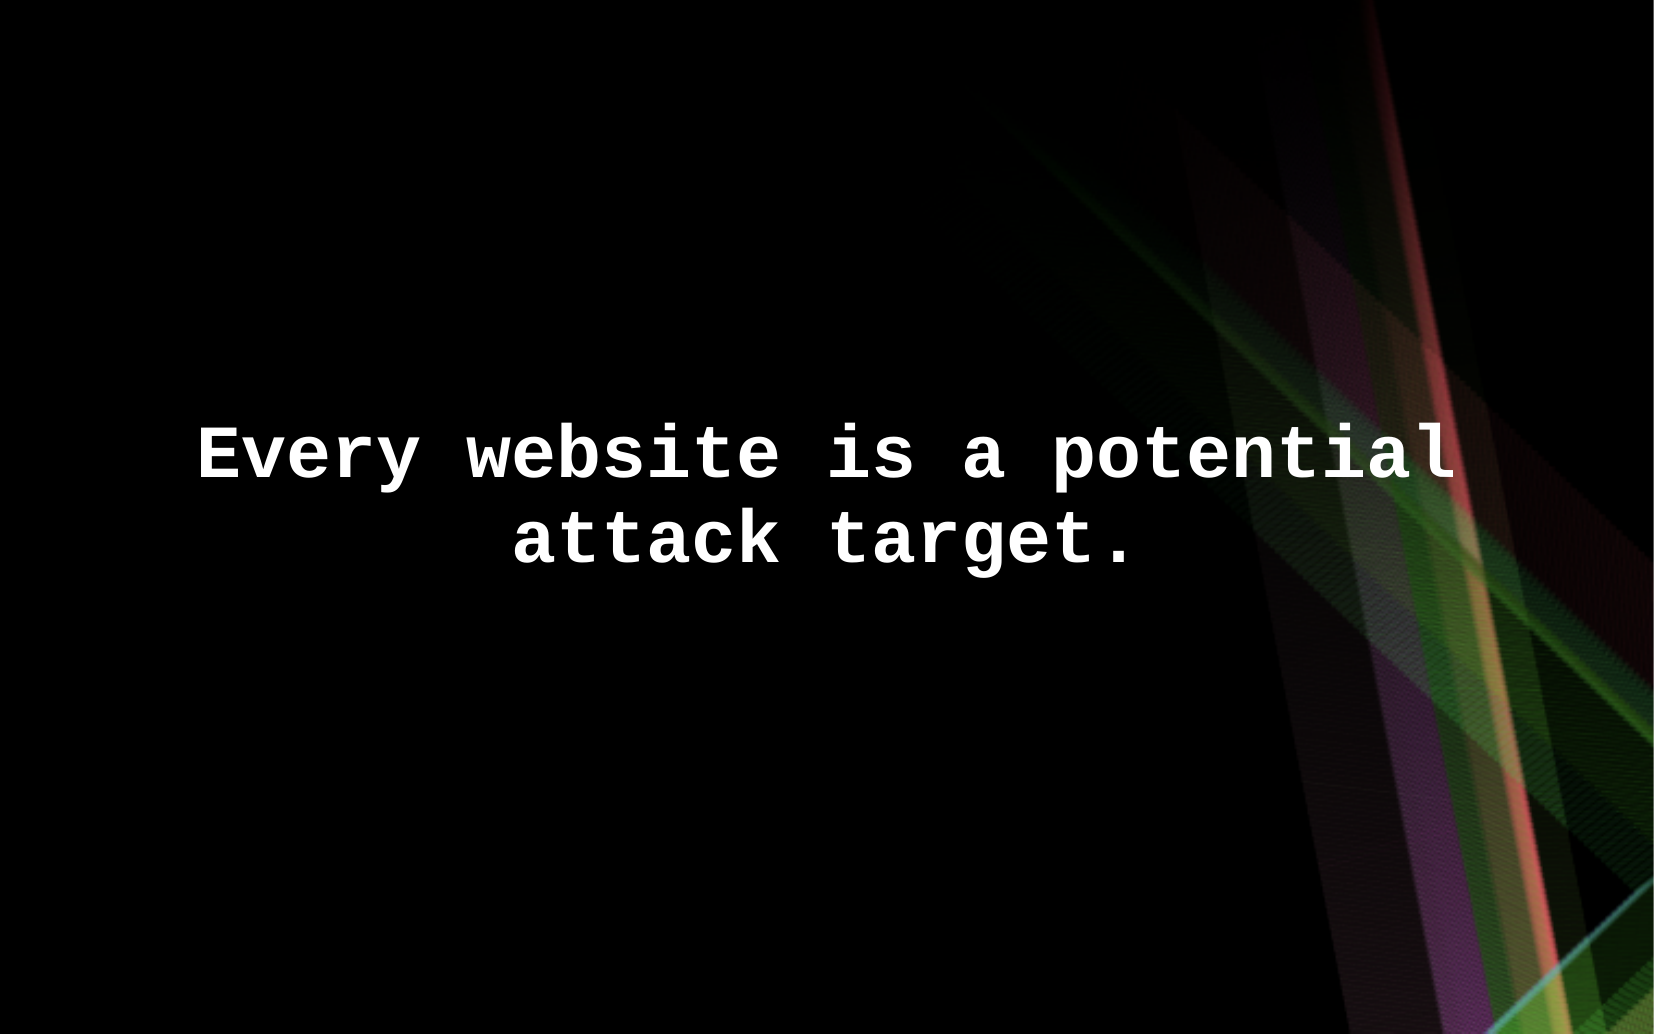

# Every website is a potential attack target.